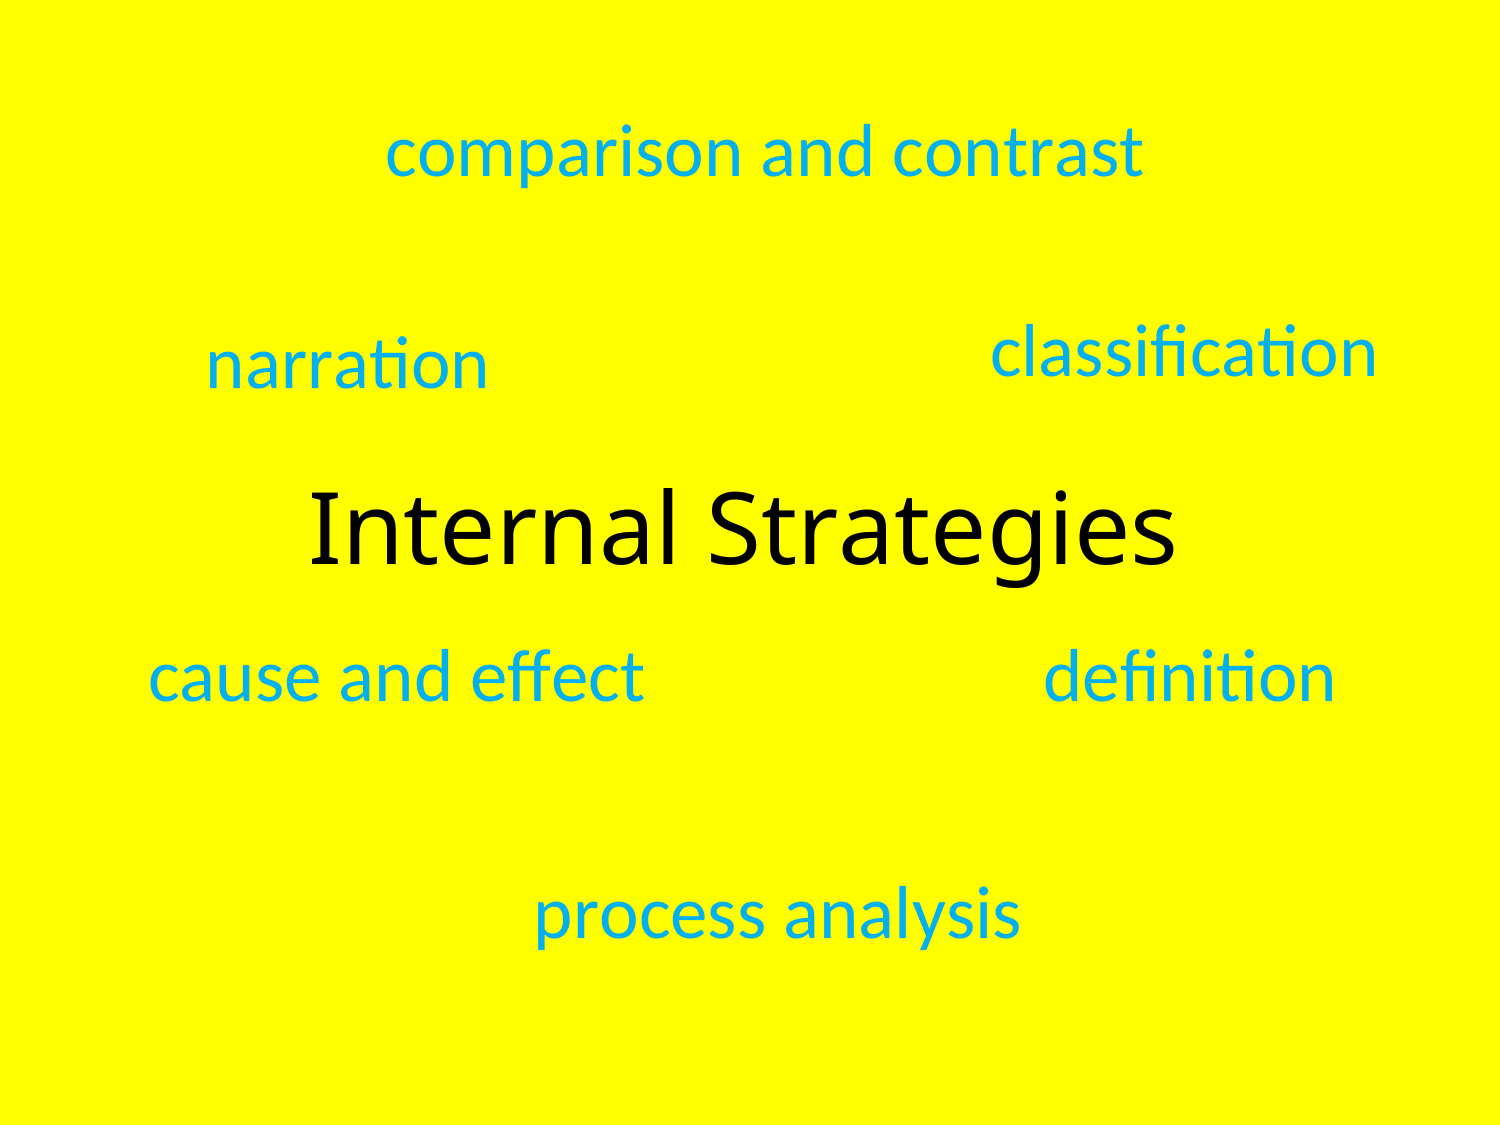

comparison and contrast
classification
narration
Internal Strategies
cause and effect
definition
process analysis